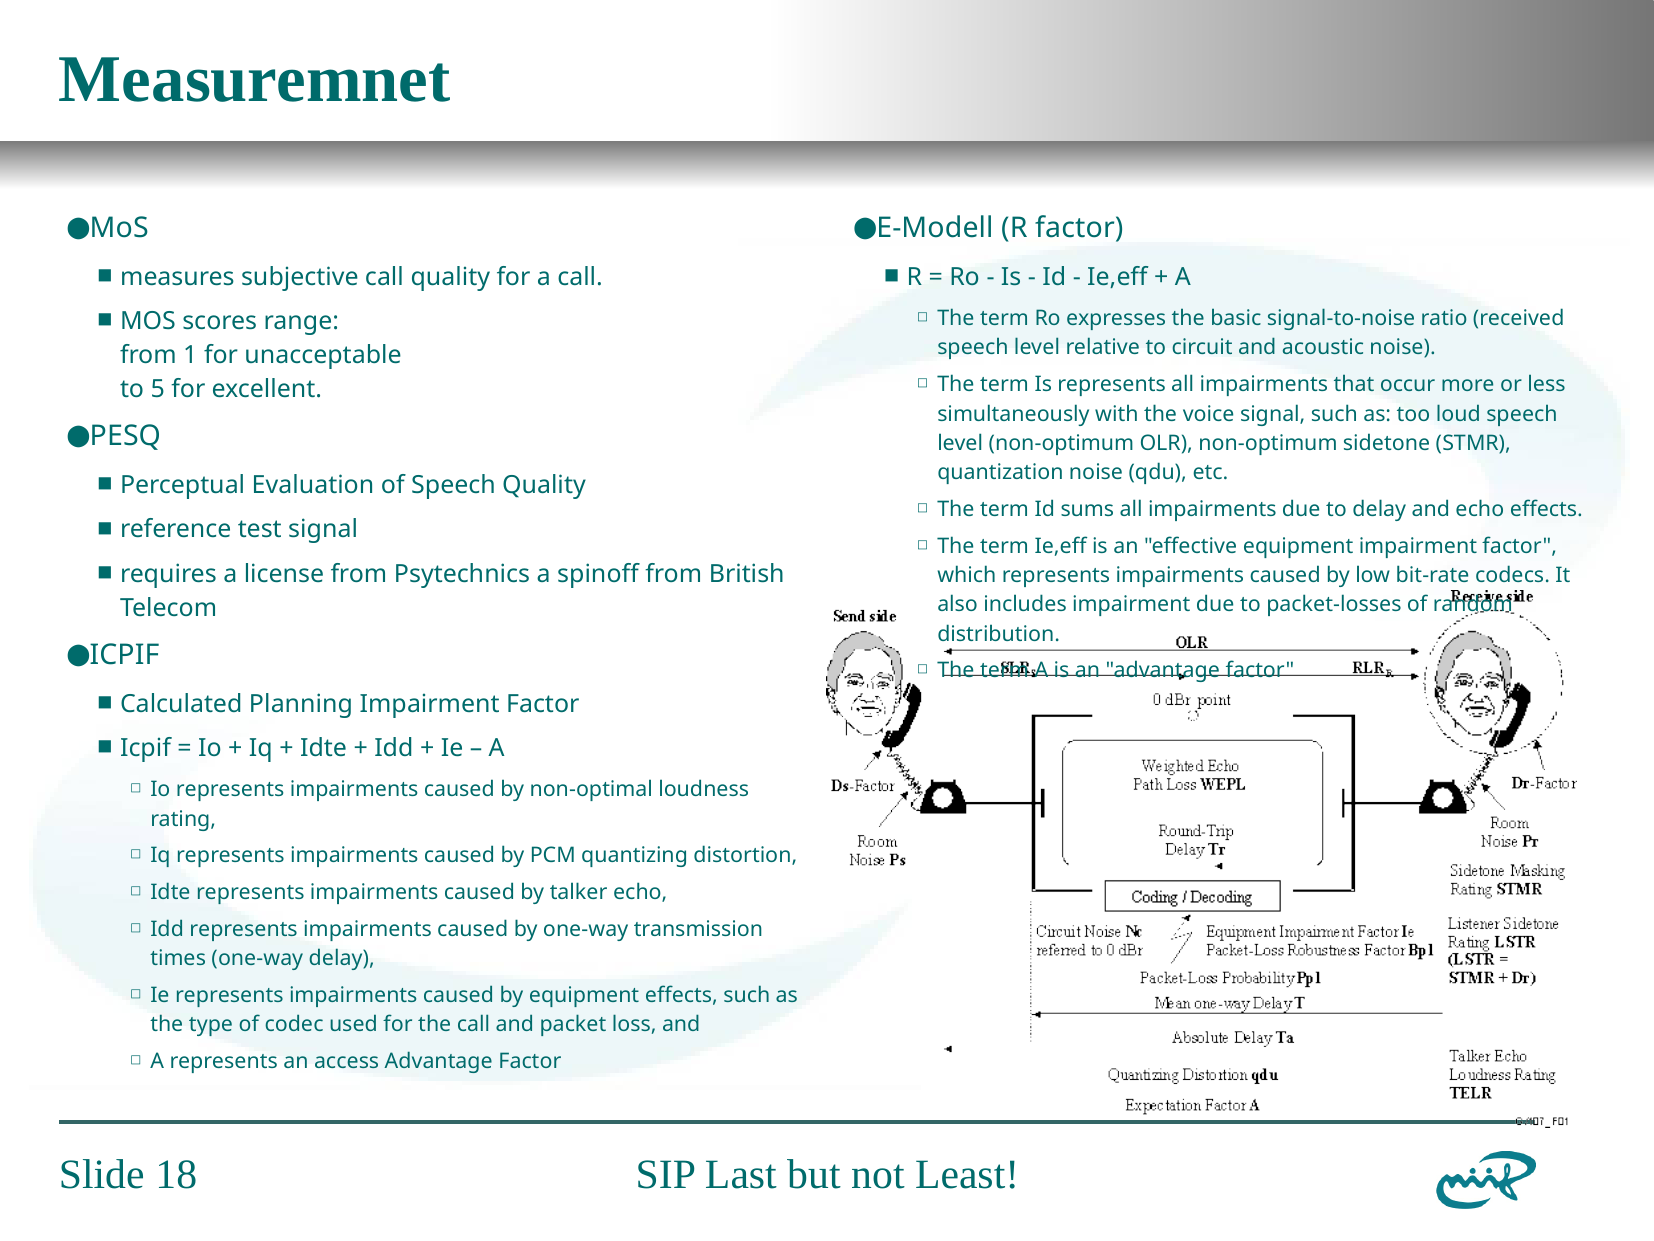

# Measuremnet
MoS
measures subjective call quality for a call.
MOS scores range:
from 1 for unacceptable
to 5 for excellent.
PESQ
Perceptual Evaluation of Speech Quality
reference test signal
requires a license from Psytechnics a spinoff from British Telecom
ICPIF
Calculated Planning Impairment Factor
Icpif = Io + Iq + Idte + Idd + Ie – A
Io represents impairments caused by non-optimal loudness rating,
Iq represents impairments caused by PCM quantizing distortion,
Idte represents impairments caused by talker echo,
Idd represents impairments caused by one-way transmission times (one-way delay),
Ie represents impairments caused by equipment effects, such as the type of codec used for the call and packet loss, and
A represents an access Advantage Factor
E-Modell (R factor)
R = Ro - Is - Id - Ie,eff + A
The term Ro expresses the basic signal-to-noise ratio (received speech level relative to circuit and acoustic noise).
The term Is represents all impairments that occur more or less simultaneously with the voice signal, such as: too loud speech level (non-optimum OLR), non-optimum sidetone (STMR), quantization noise (qdu), etc.
The term Id sums all impairments due to delay and echo effects.
The term Ie,eff is an "effective equipment impairment factor", which represents impairments caused by low bit-rate codecs. It also includes impairment due to packet-losses of random distribution.
The term A is an "advantage factor"
18
SIP Last but not Least!